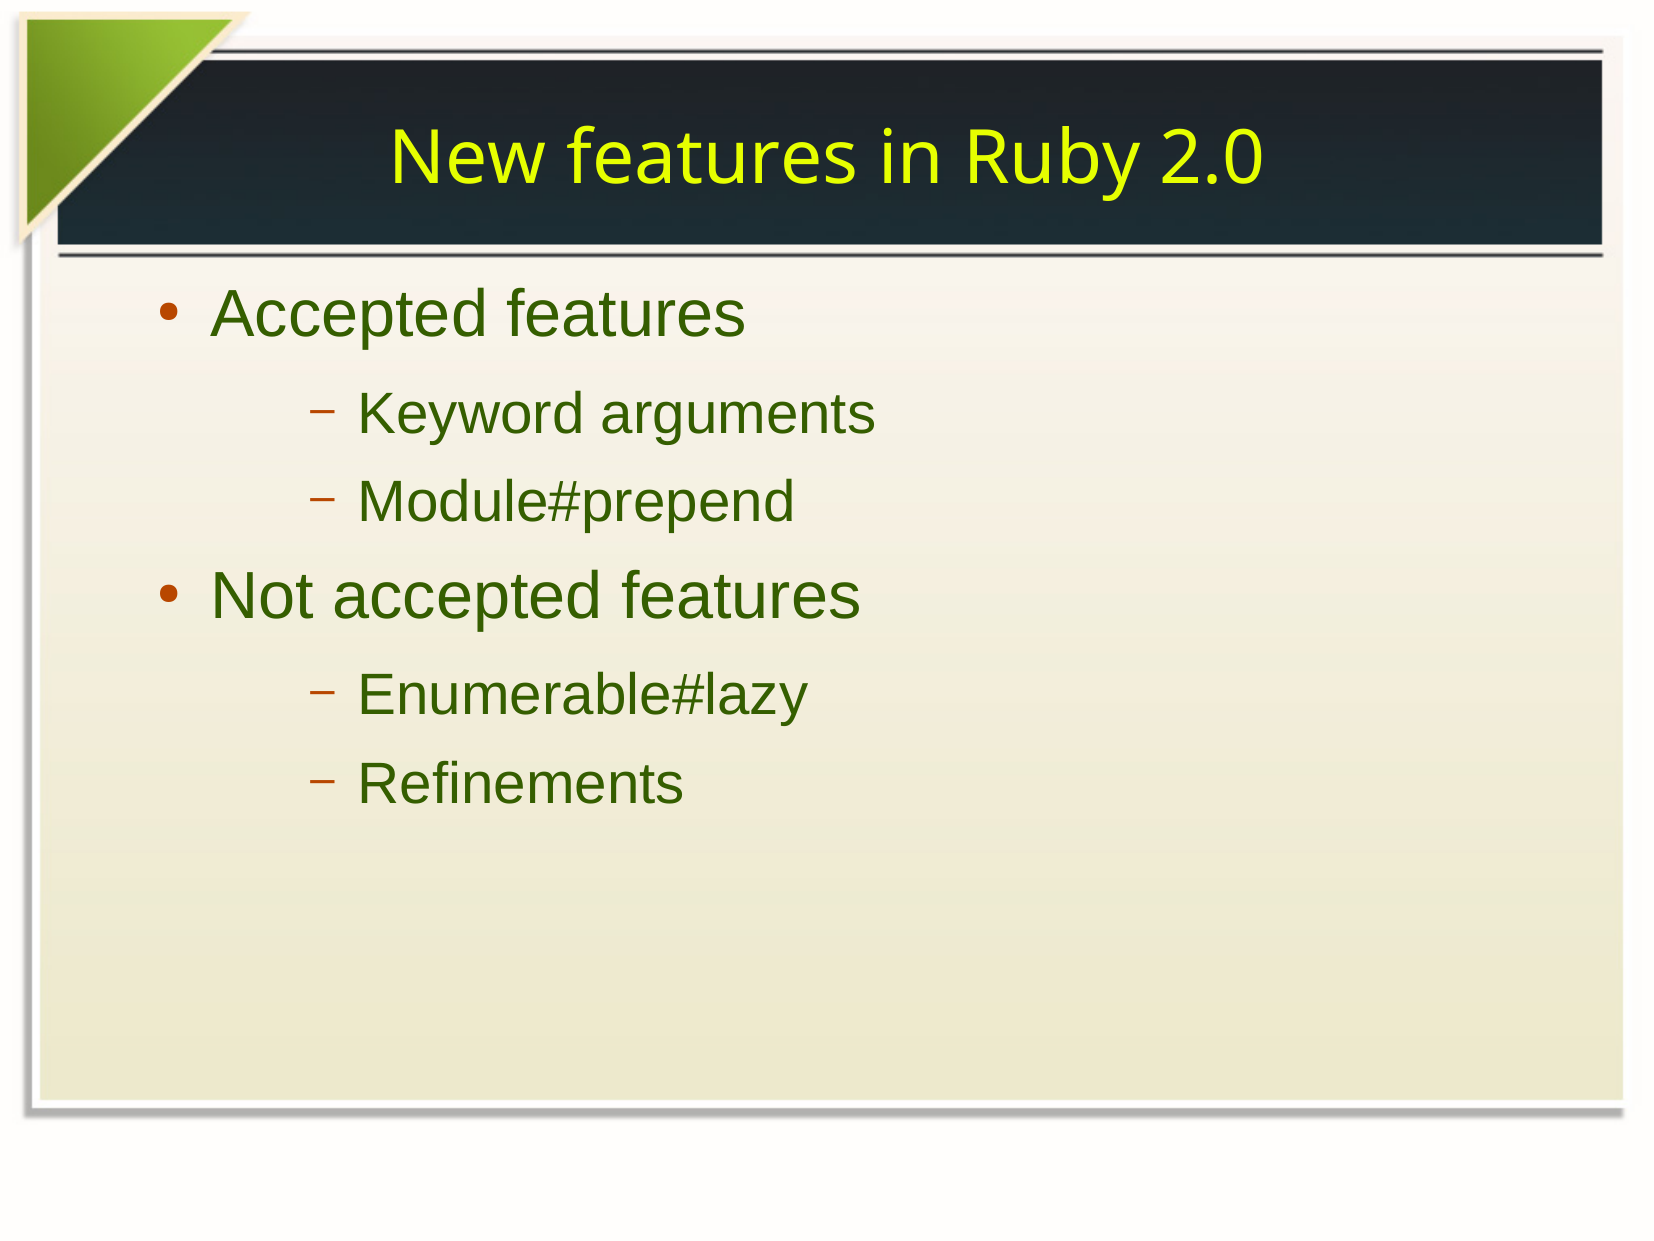

# New features in Ruby 2.0
Accepted features
Keyword arguments
Module#prepend
Not accepted features
Enumerable#lazy
Refinements